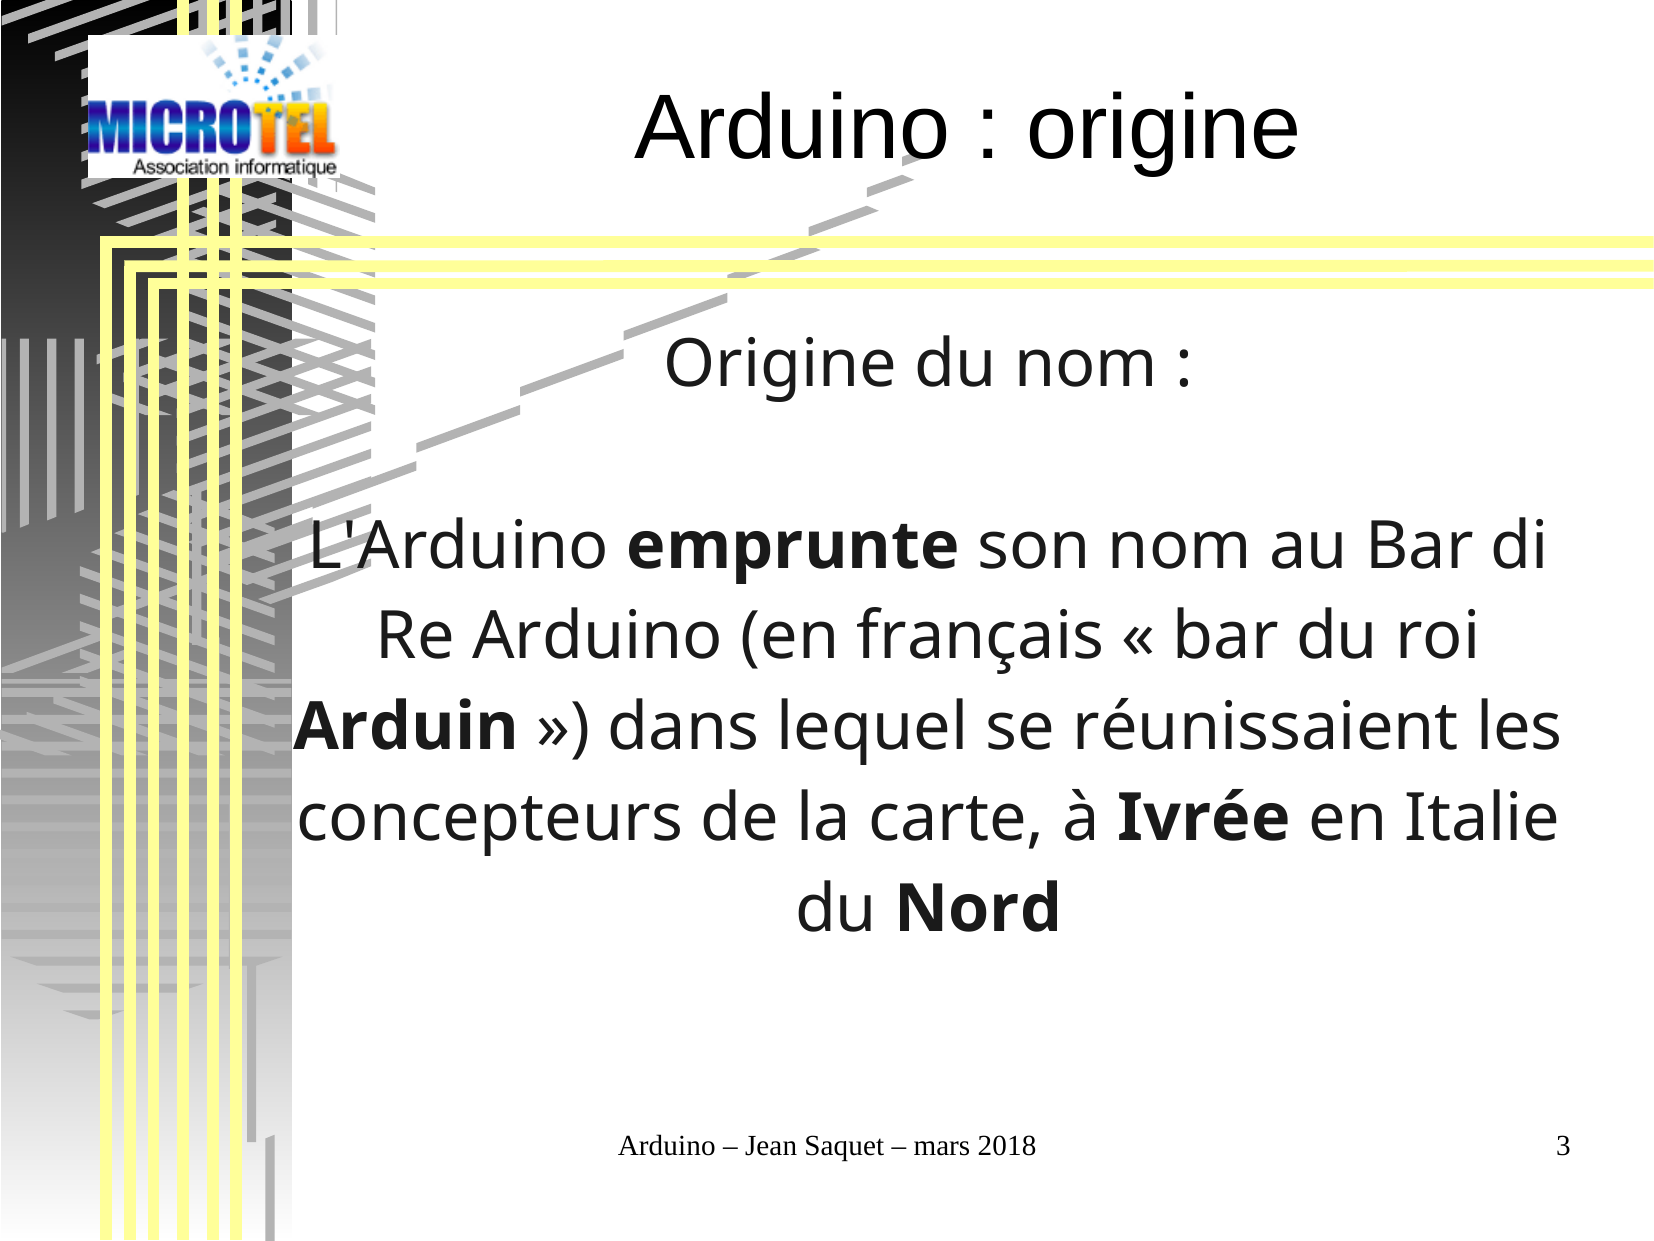

# Arduino : origine
Origine du nom :
L'Arduino emprunte son nom au Bar di Re Arduino (en français « bar du roi Arduin ») dans lequel se réunissaient les concepteurs de la carte, à Ivrée en Italie du Nord
3